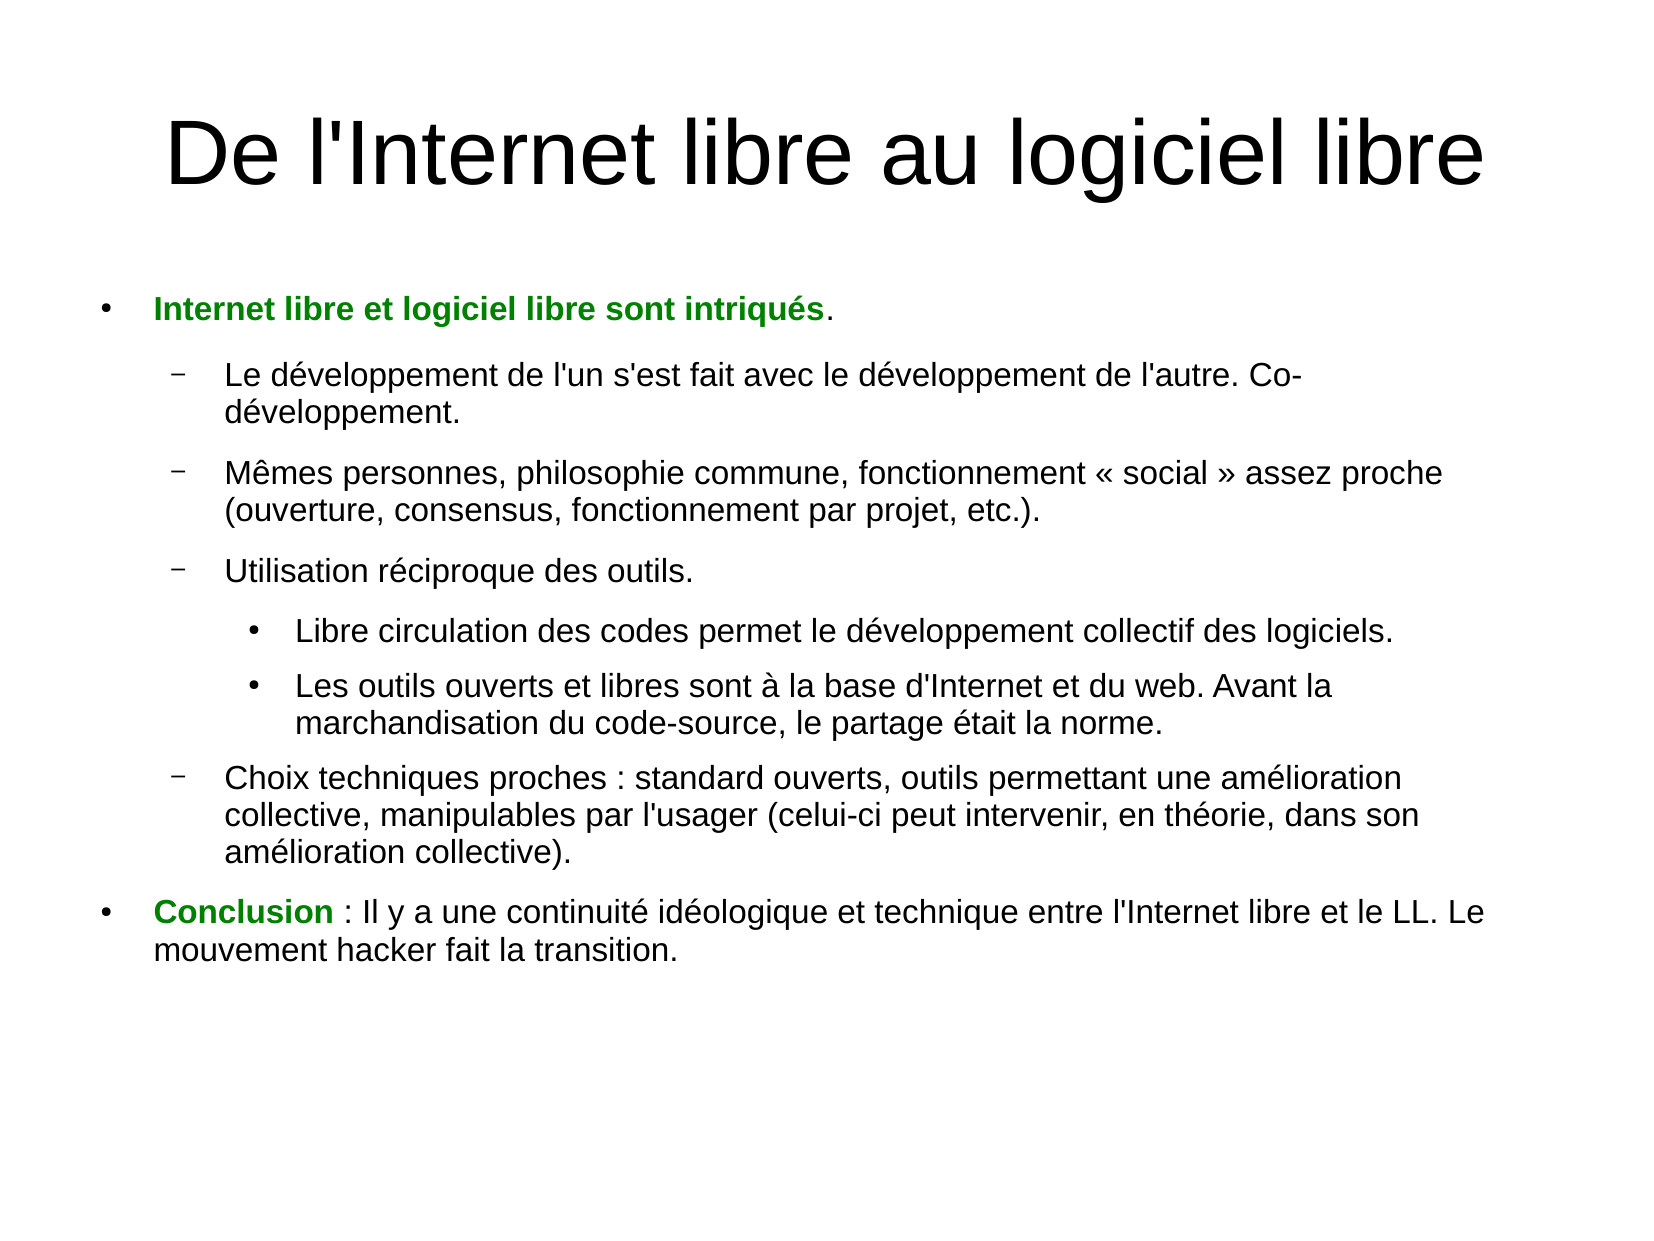

# De l'Internet libre au logiciel libre
Internet libre et logiciel libre sont intriqués.
Le développement de l'un s'est fait avec le développement de l'autre. Co-développement.
Mêmes personnes, philosophie commune, fonctionnement « social » assez proche (ouverture, consensus, fonctionnement par projet, etc.).
Utilisation réciproque des outils.
Libre circulation des codes permet le développement collectif des logiciels.
Les outils ouverts et libres sont à la base d'Internet et du web. Avant la marchandisation du code-source, le partage était la norme.
Choix techniques proches : standard ouverts, outils permettant une amélioration collective, manipulables par l'usager (celui-ci peut intervenir, en théorie, dans son amélioration collective).
Conclusion : Il y a une continuité idéologique et technique entre l'Internet libre et le LL. Le mouvement hacker fait la transition.